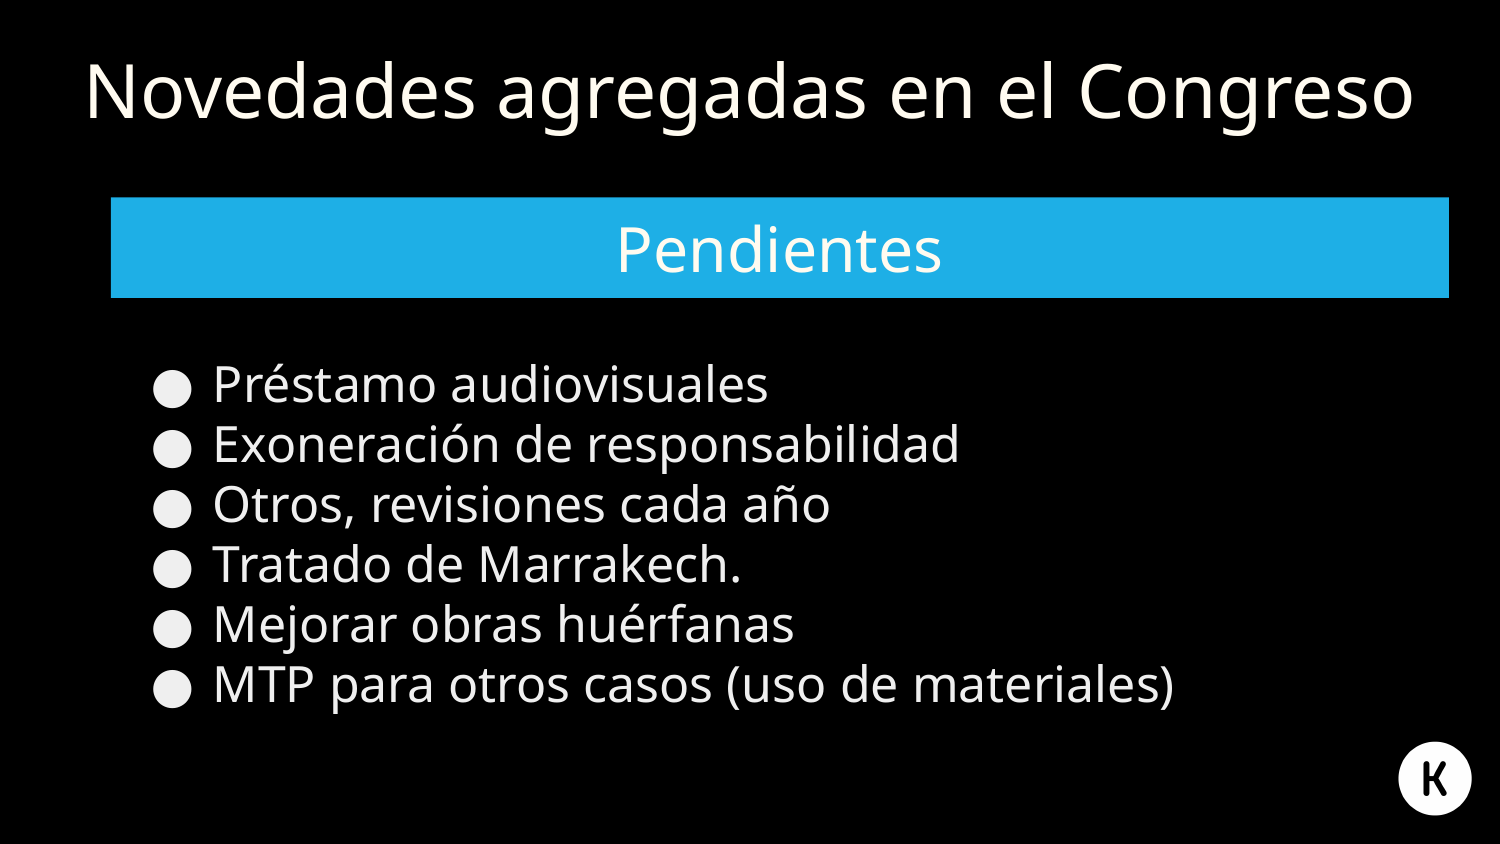

# Novedades agregadas en el Congreso
Pendientes
Préstamo audiovisuales
Exoneración de responsabilidad
Otros, revisiones cada año
Tratado de Marrakech.
Mejorar obras huérfanas
MTP para otros casos (uso de materiales)